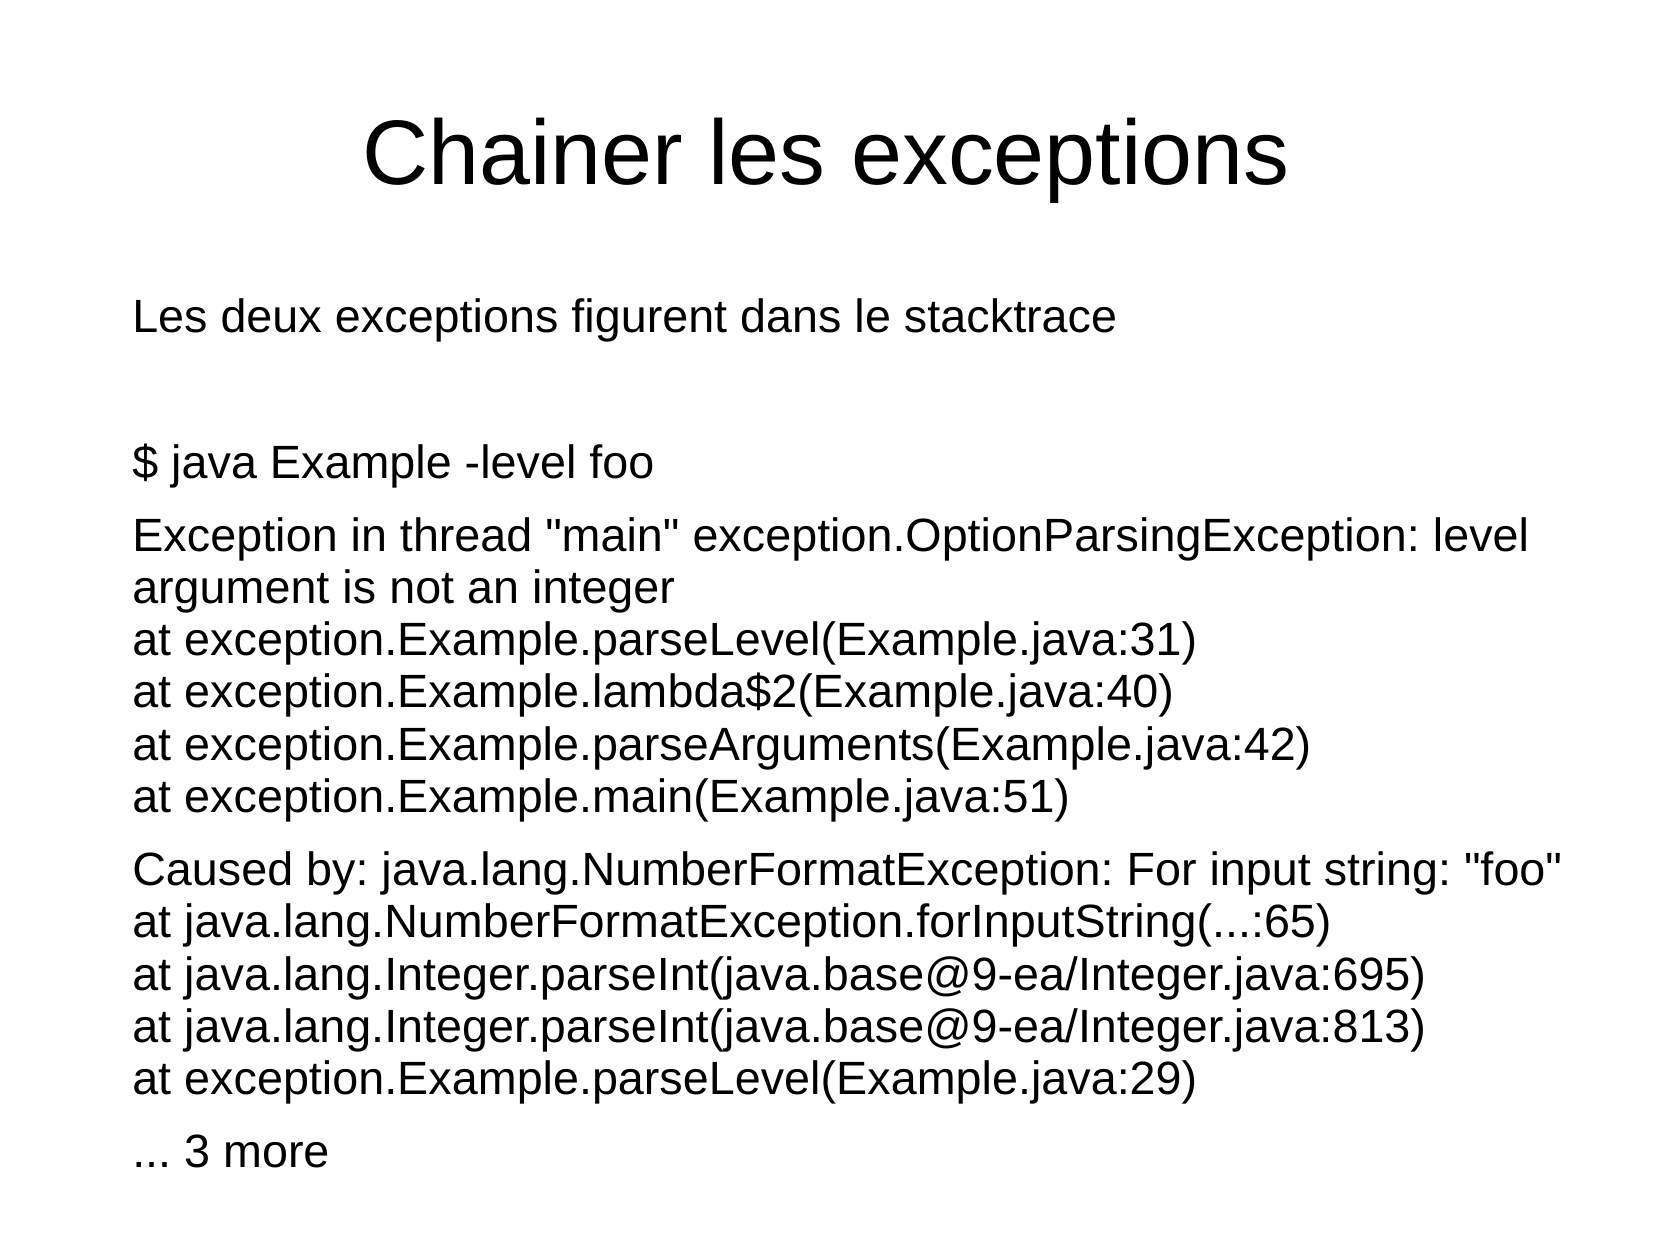

# Chainer les exceptions
Les deux exceptions figurent dans le stacktrace
$ java Example -level foo
Exception in thread "main" exception.OptionParsingException: level argument is not an integer
at exception.Example.parseLevel(Example.java:31)
at exception.Example.lambda$2(Example.java:40)
at exception.Example.parseArguments(Example.java:42)
at exception.Example.main(Example.java:51)
Caused by: java.lang.NumberFormatException: For input string: "foo"
at java.lang.NumberFormatException.forInputString(...:65)
at java.lang.Integer.parseInt(java.base@9-ea/Integer.java:695)
at java.lang.Integer.parseInt(java.base@9-ea/Integer.java:813)
at exception.Example.parseLevel(Example.java:29)
... 3 more